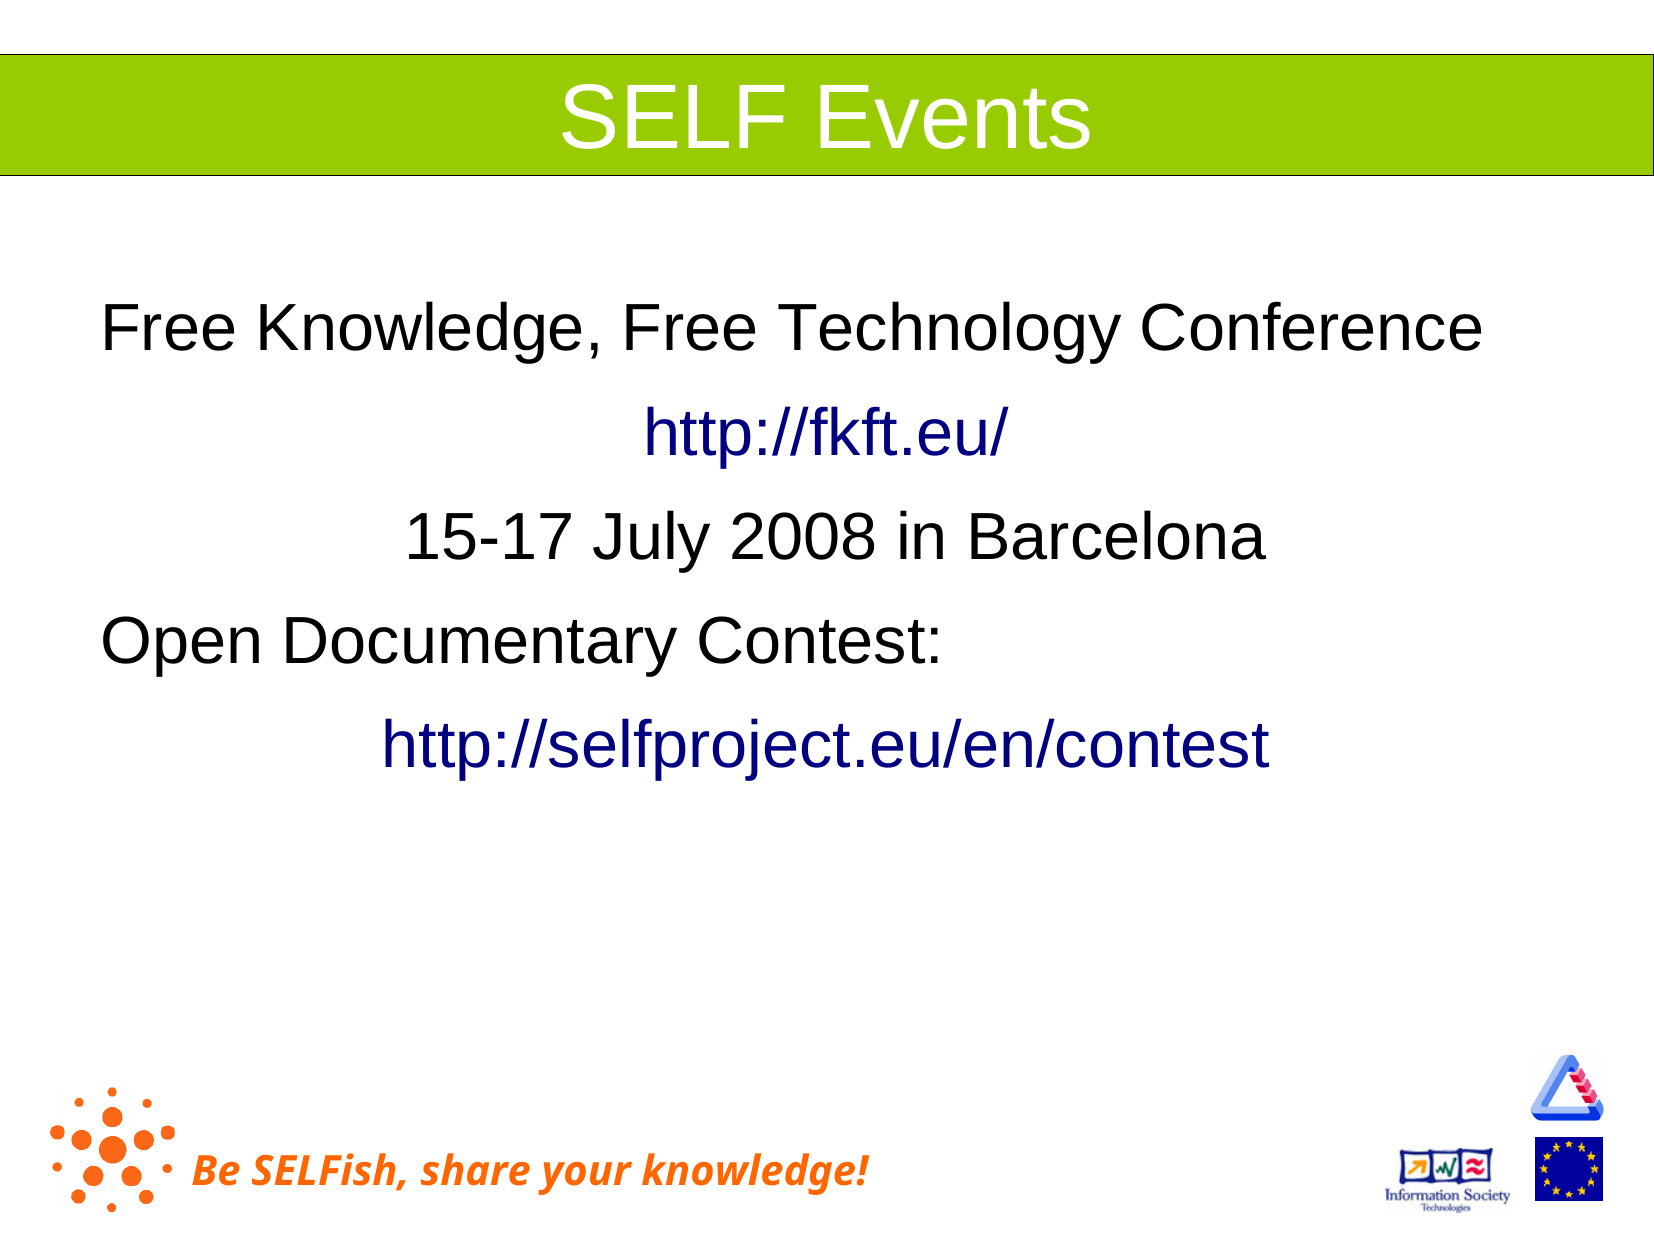

# SELF Events
Free Knowledge, Free Technology Conference
http://fkft.eu/
15-17 July 2008 in Barcelona
Open Documentary Contest:
http://selfproject.eu/en/contest